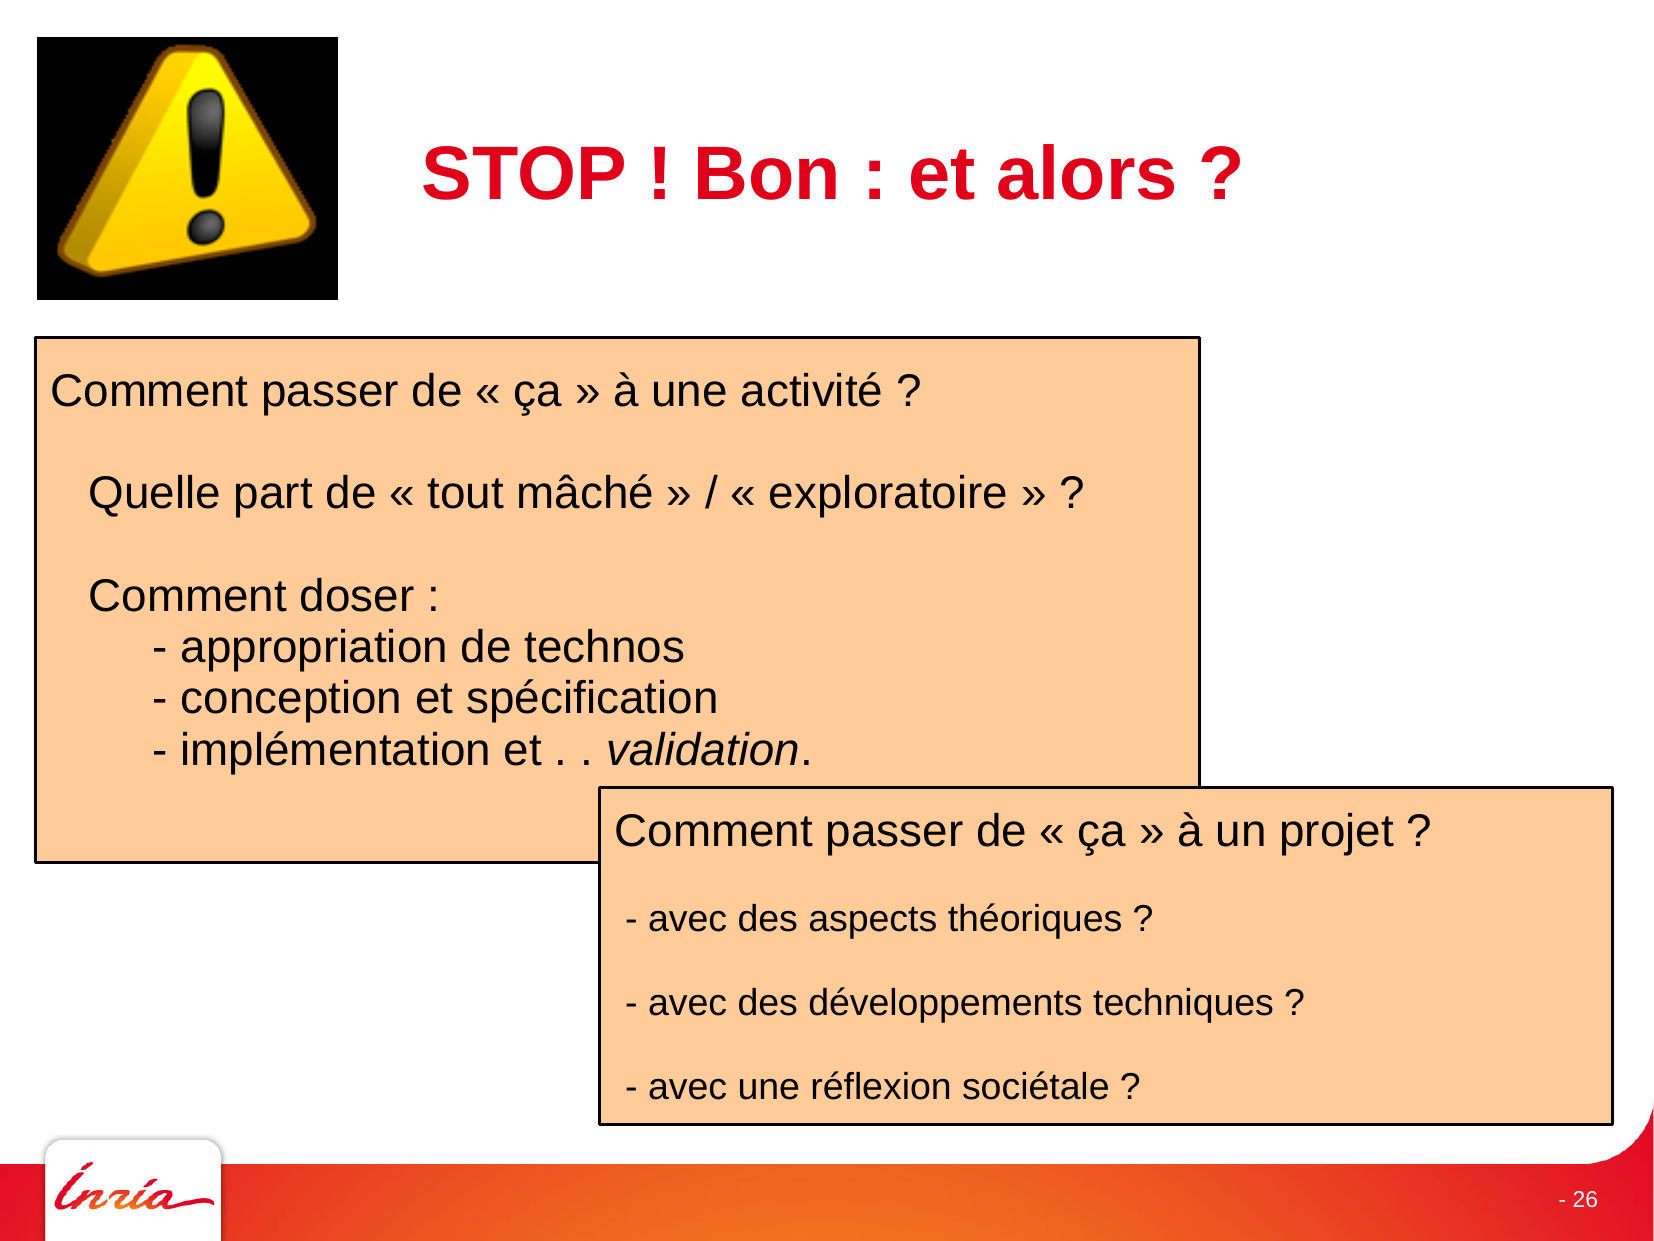

# STOP ! Bon : et alors ?
Comment passer de « ça » à une activité ?
 Quelle part de « tout mâché » / « exploratoire » ?
 Comment doser :
 - appropriation de technos
 - conception et spécification
 - implémentation et . . validation.
Comment passer de « ça » à un projet ?
 - avec des aspects théoriques ?
 - avec des développements techniques ?
 - avec une réflexion sociétale ?